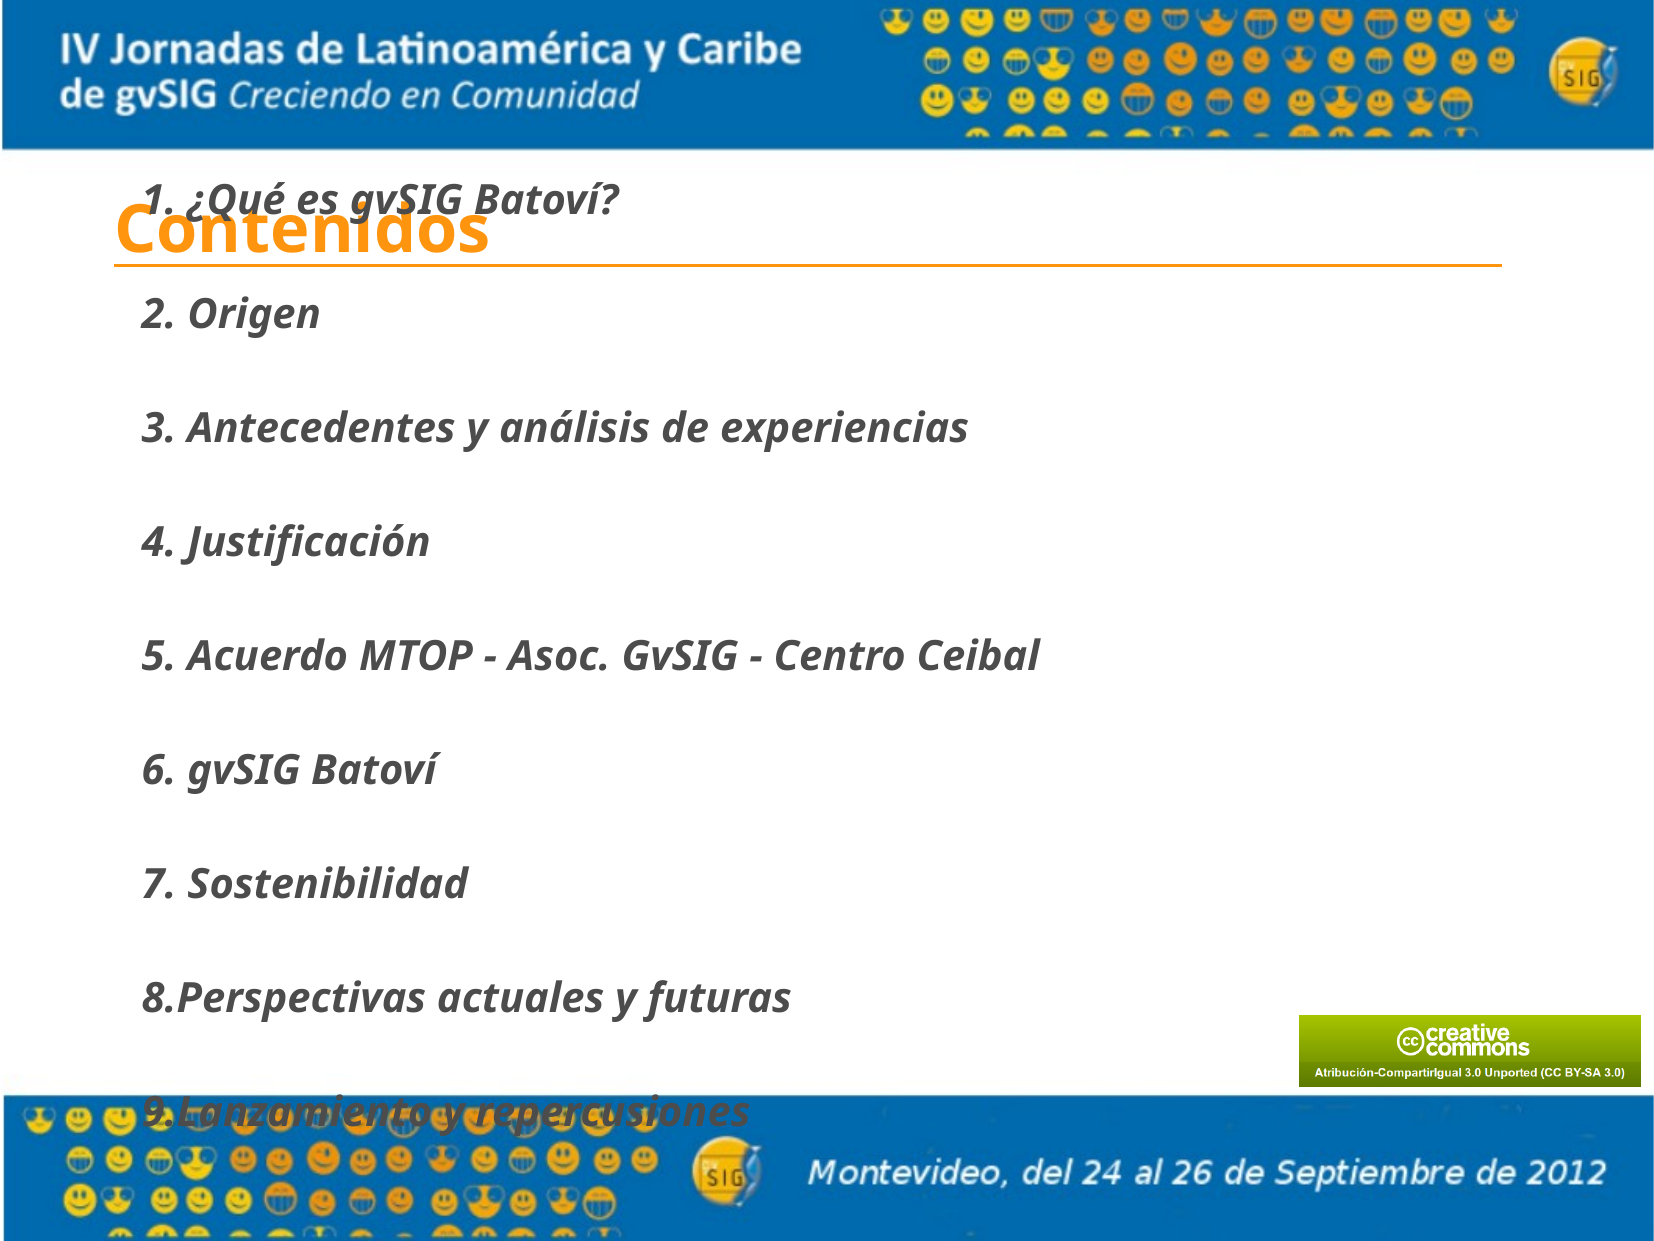

1. ¿Qué es gvSIG Batoví?
2. Origen
3. Antecedentes y análisis de experiencias
4. Justificación
5. Acuerdo MTOP - Asoc. GvSIG - Centro Ceibal
6. gvSIG Batoví
7. Sostenibilidad
8.Perspectivas actuales y futuras
9.Lanzamiento y repercusiones
# Contenidos